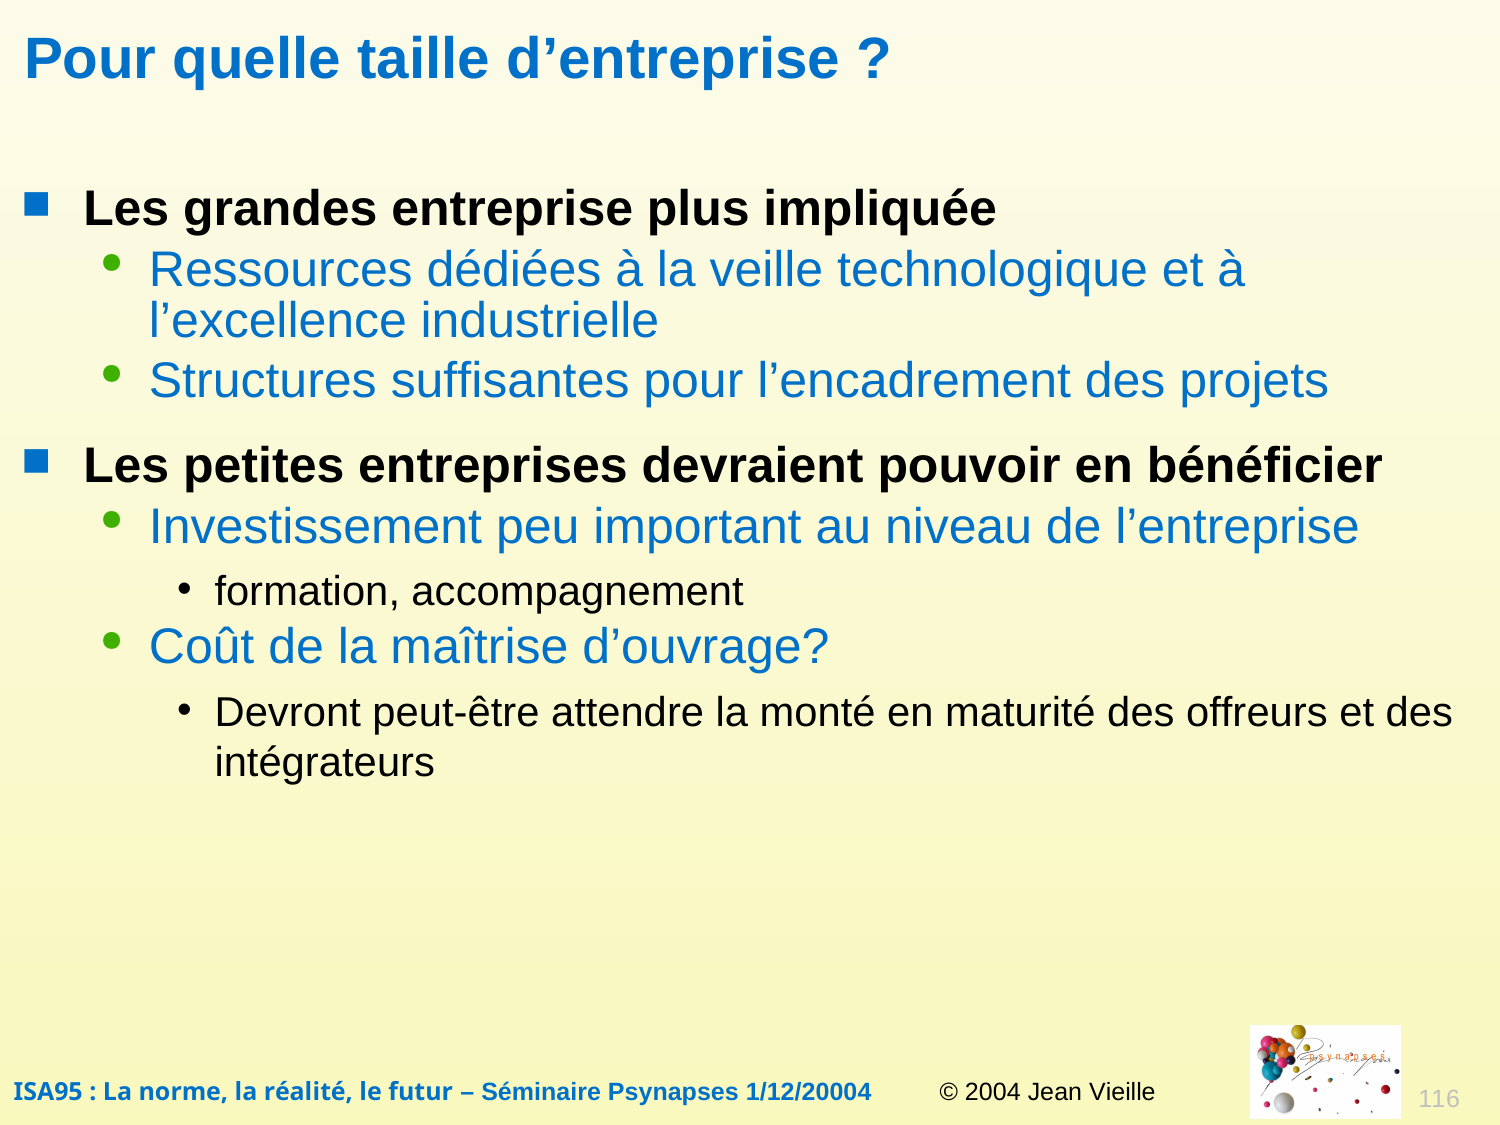

# Pour quelle taille d’entreprise ?
Les grandes entreprise plus impliquée
Ressources dédiées à la veille technologique et à l’excellence industrielle
Structures suffisantes pour l’encadrement des projets
Les petites entreprises devraient pouvoir en bénéficier
Investissement peu important au niveau de l’entreprise
formation, accompagnement
Coût de la maîtrise d’ouvrage?
Devront peut-être attendre la monté en maturité des offreurs et des intégrateurs